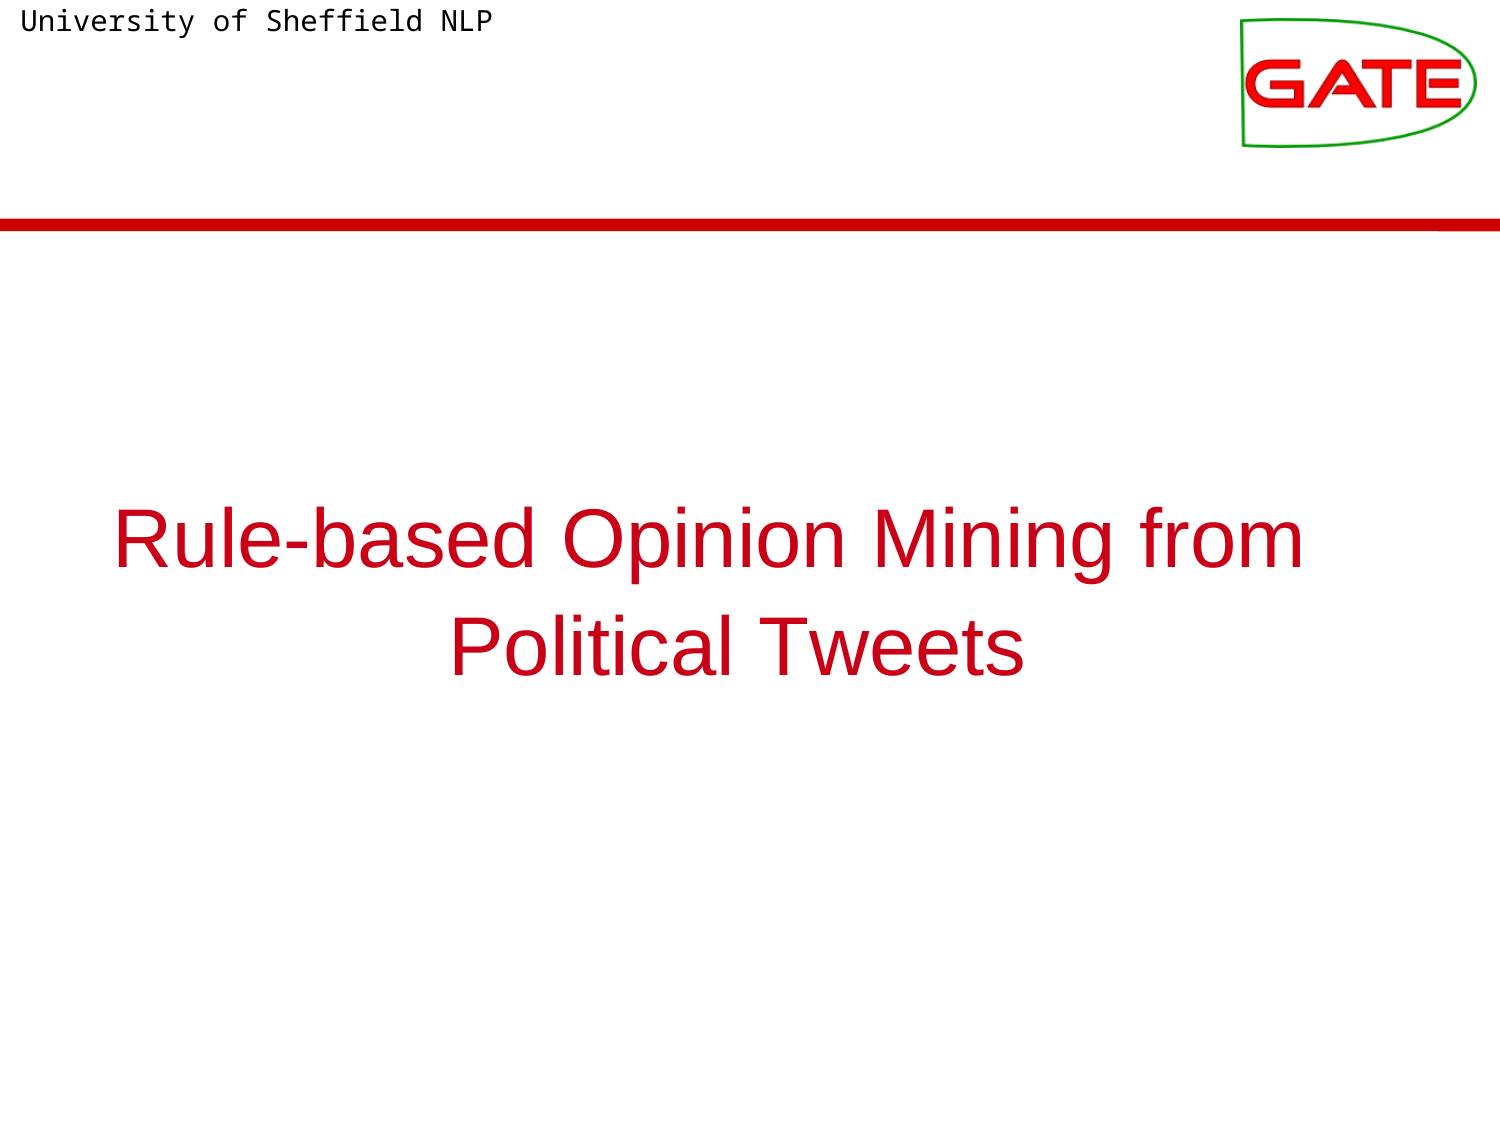

# Rule-based Opinion Mining from Political Tweets